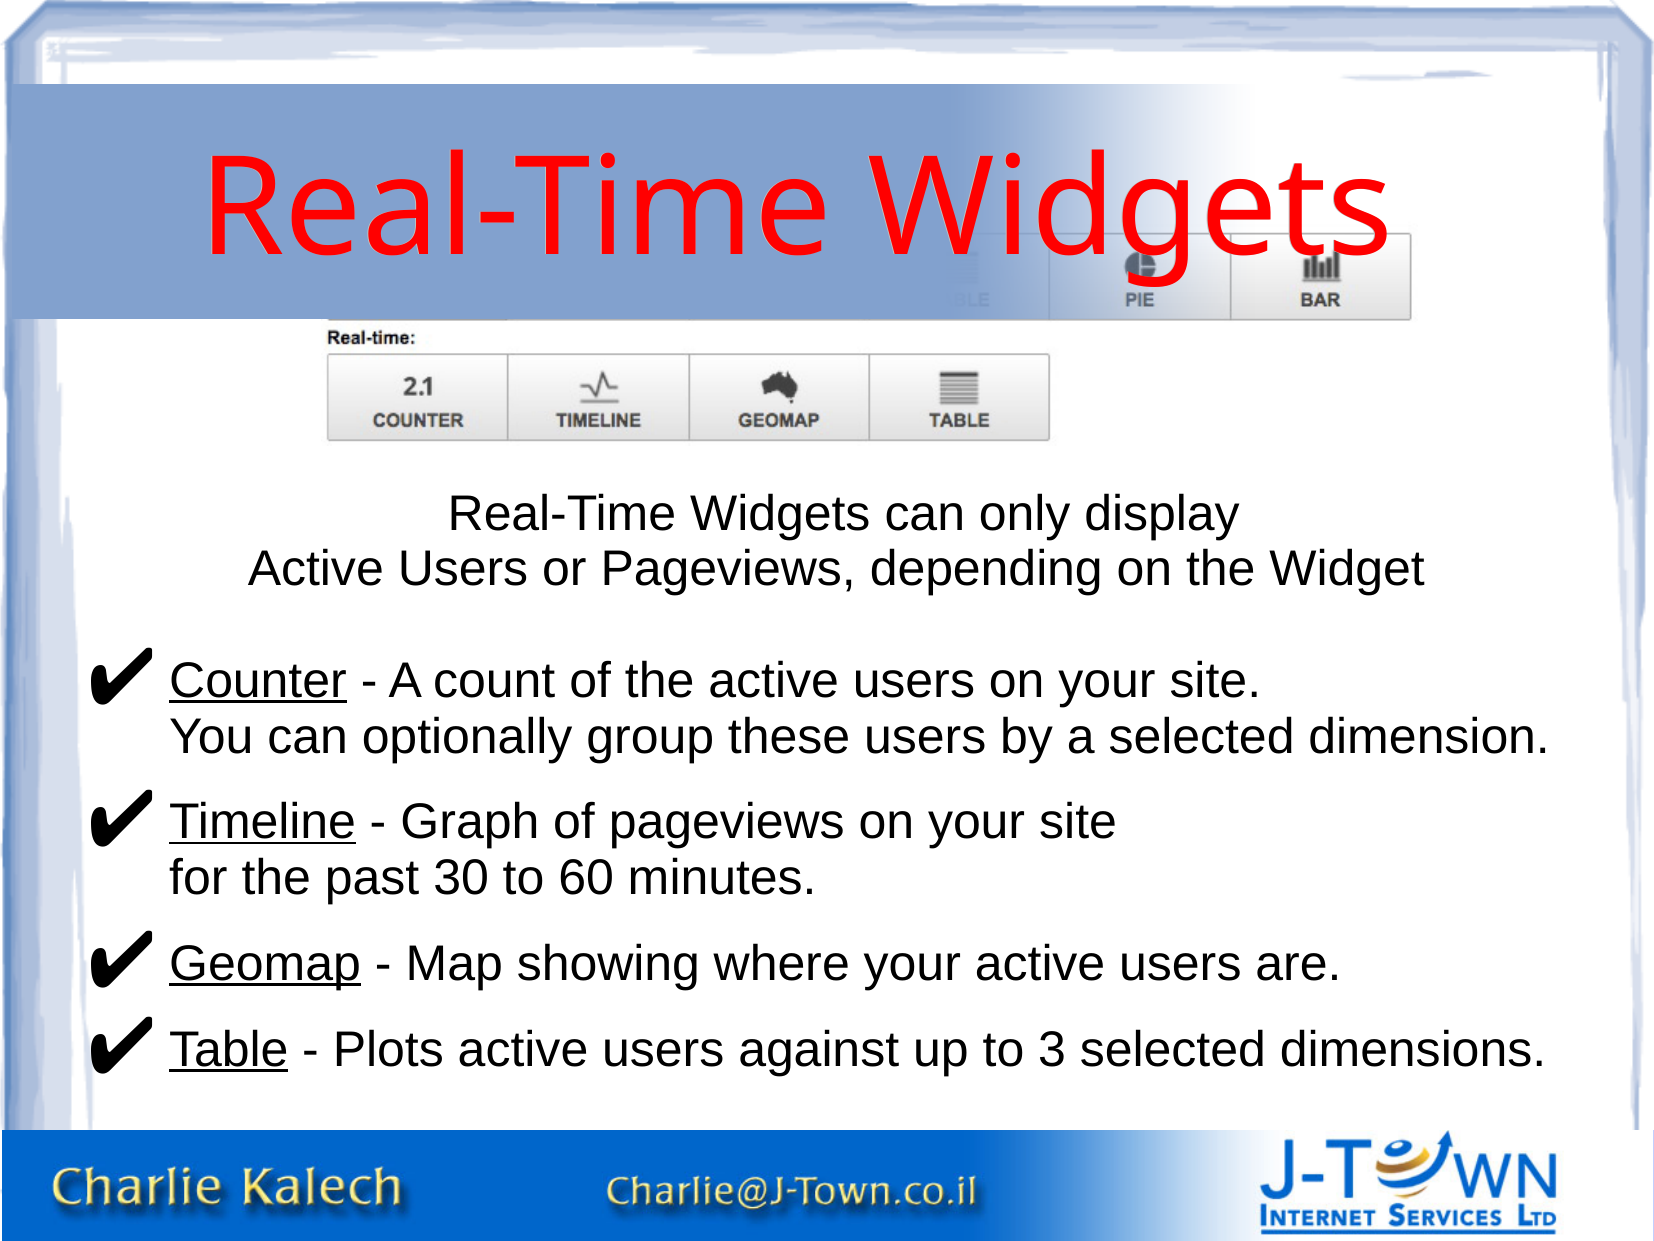

Real-Time Widgets
Real-Time Widgets can only display
Active Users or Pageviews, depending on the Widget
 Counter - A count of the active users on your site.
 You can optionally group these users by a selected dimension.
 Timeline - Graph of pageviews on your site
 for the past 30 to 60 minutes.
 Geomap - Map showing where your active users are.
 Table - Plots active users against up to 3 selected dimensions.